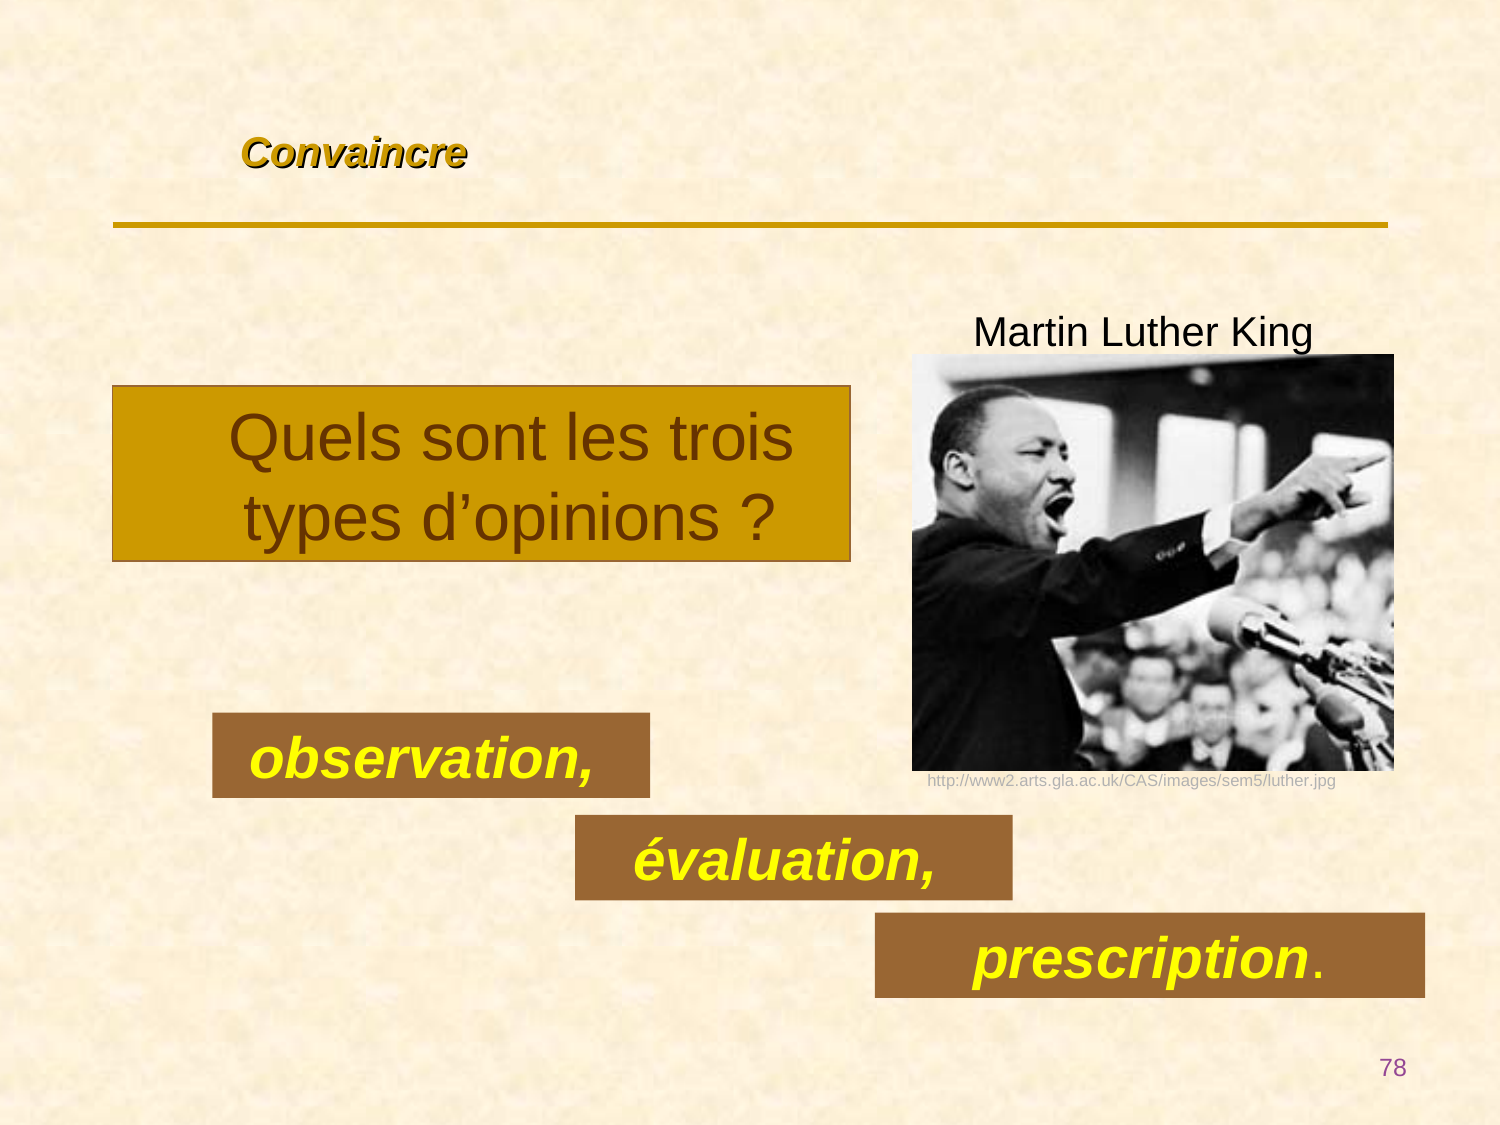

Convaincre
Martin Luther King
http://www2.arts.gla.ac.uk/CAS/images/sem5/luther.jpg
Quels sont les trois types d’opinions ?
observation,
évaluation,
prescription.
78